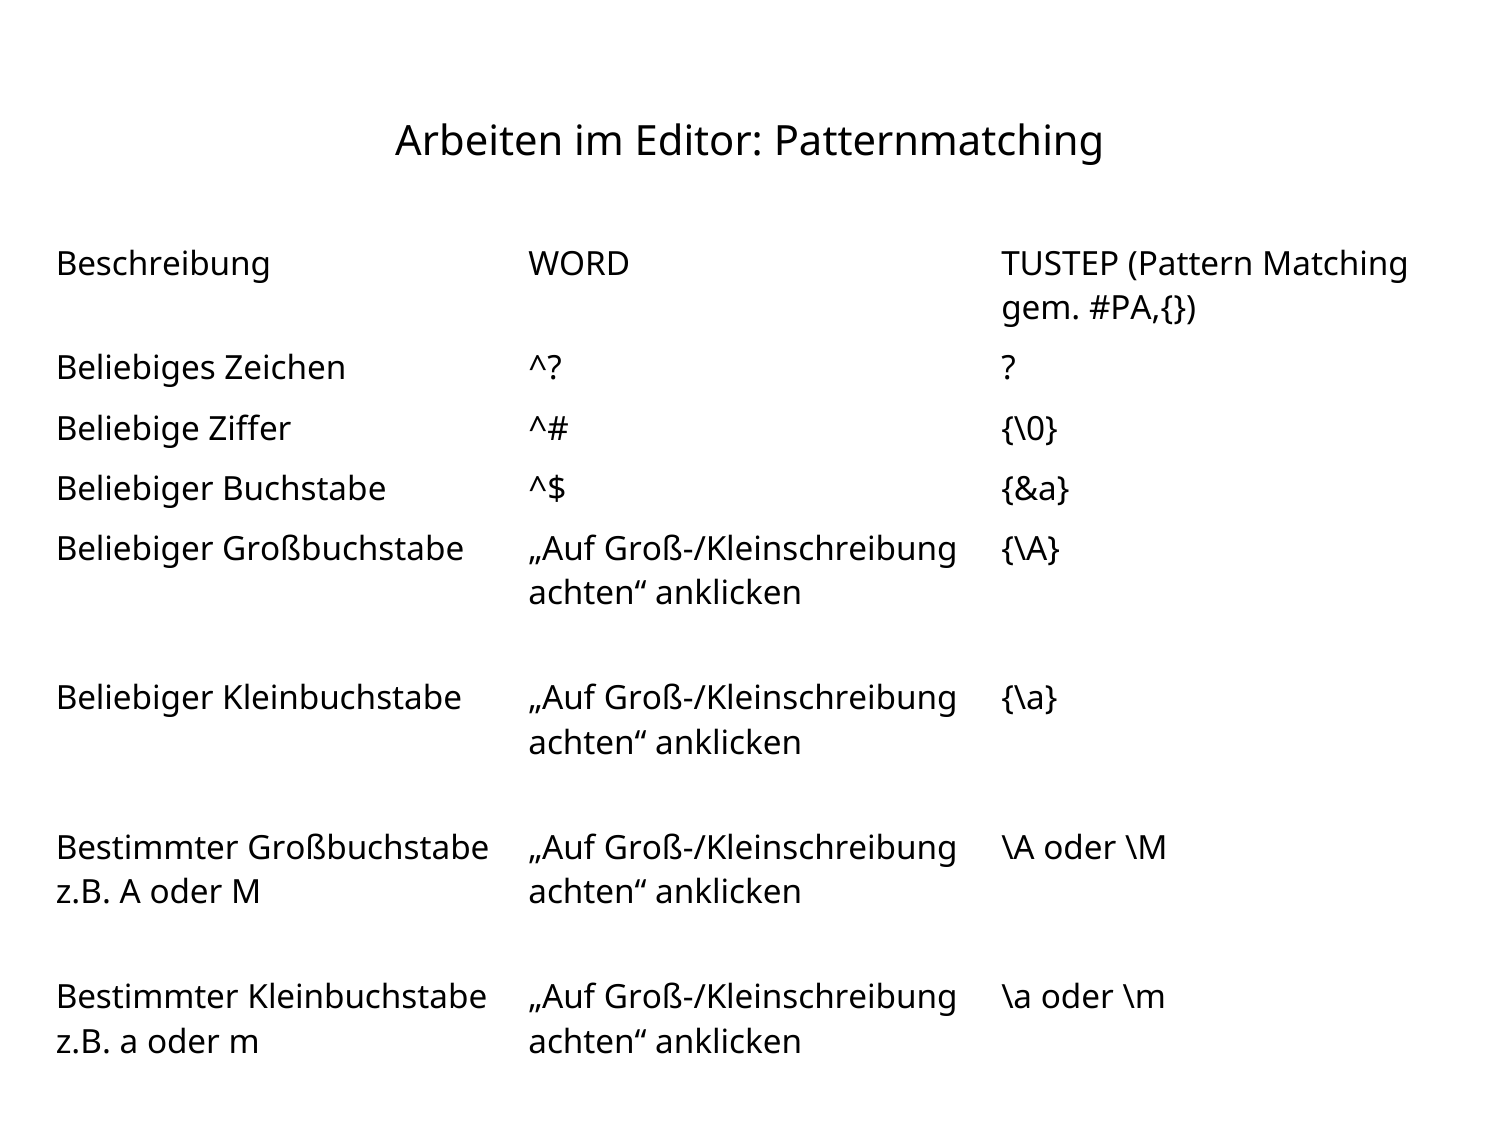

Arbeiten im Editor: Patternmatching
| Beschreibung | WORD | TUSTEP (Pattern Matching gem. #PA,{}) |
| --- | --- | --- |
| Beliebiges Zeichen | ^? | ? |
| Beliebige Ziffer | ^# | {\0} |
| Beliebiger Buchstabe | ^$ | {&a} |
| Beliebiger Großbuchstabe | „Auf Groß-/Kleinschreibung achten“ anklicken | {\A} |
| Beliebiger Kleinbuchstabe | „Auf Groß-/Kleinschreibung achten“ anklicken | {\a} |
| Bestimmter Großbuchstabe z.B. A oder M | „Auf Groß-/Kleinschreibung achten“ anklicken | \A oder \M |
| Bestimmter Kleinbuchstabe z.B. a oder m | „Auf Groß-/Kleinschreibung achten“ anklicken | \a oder \m |